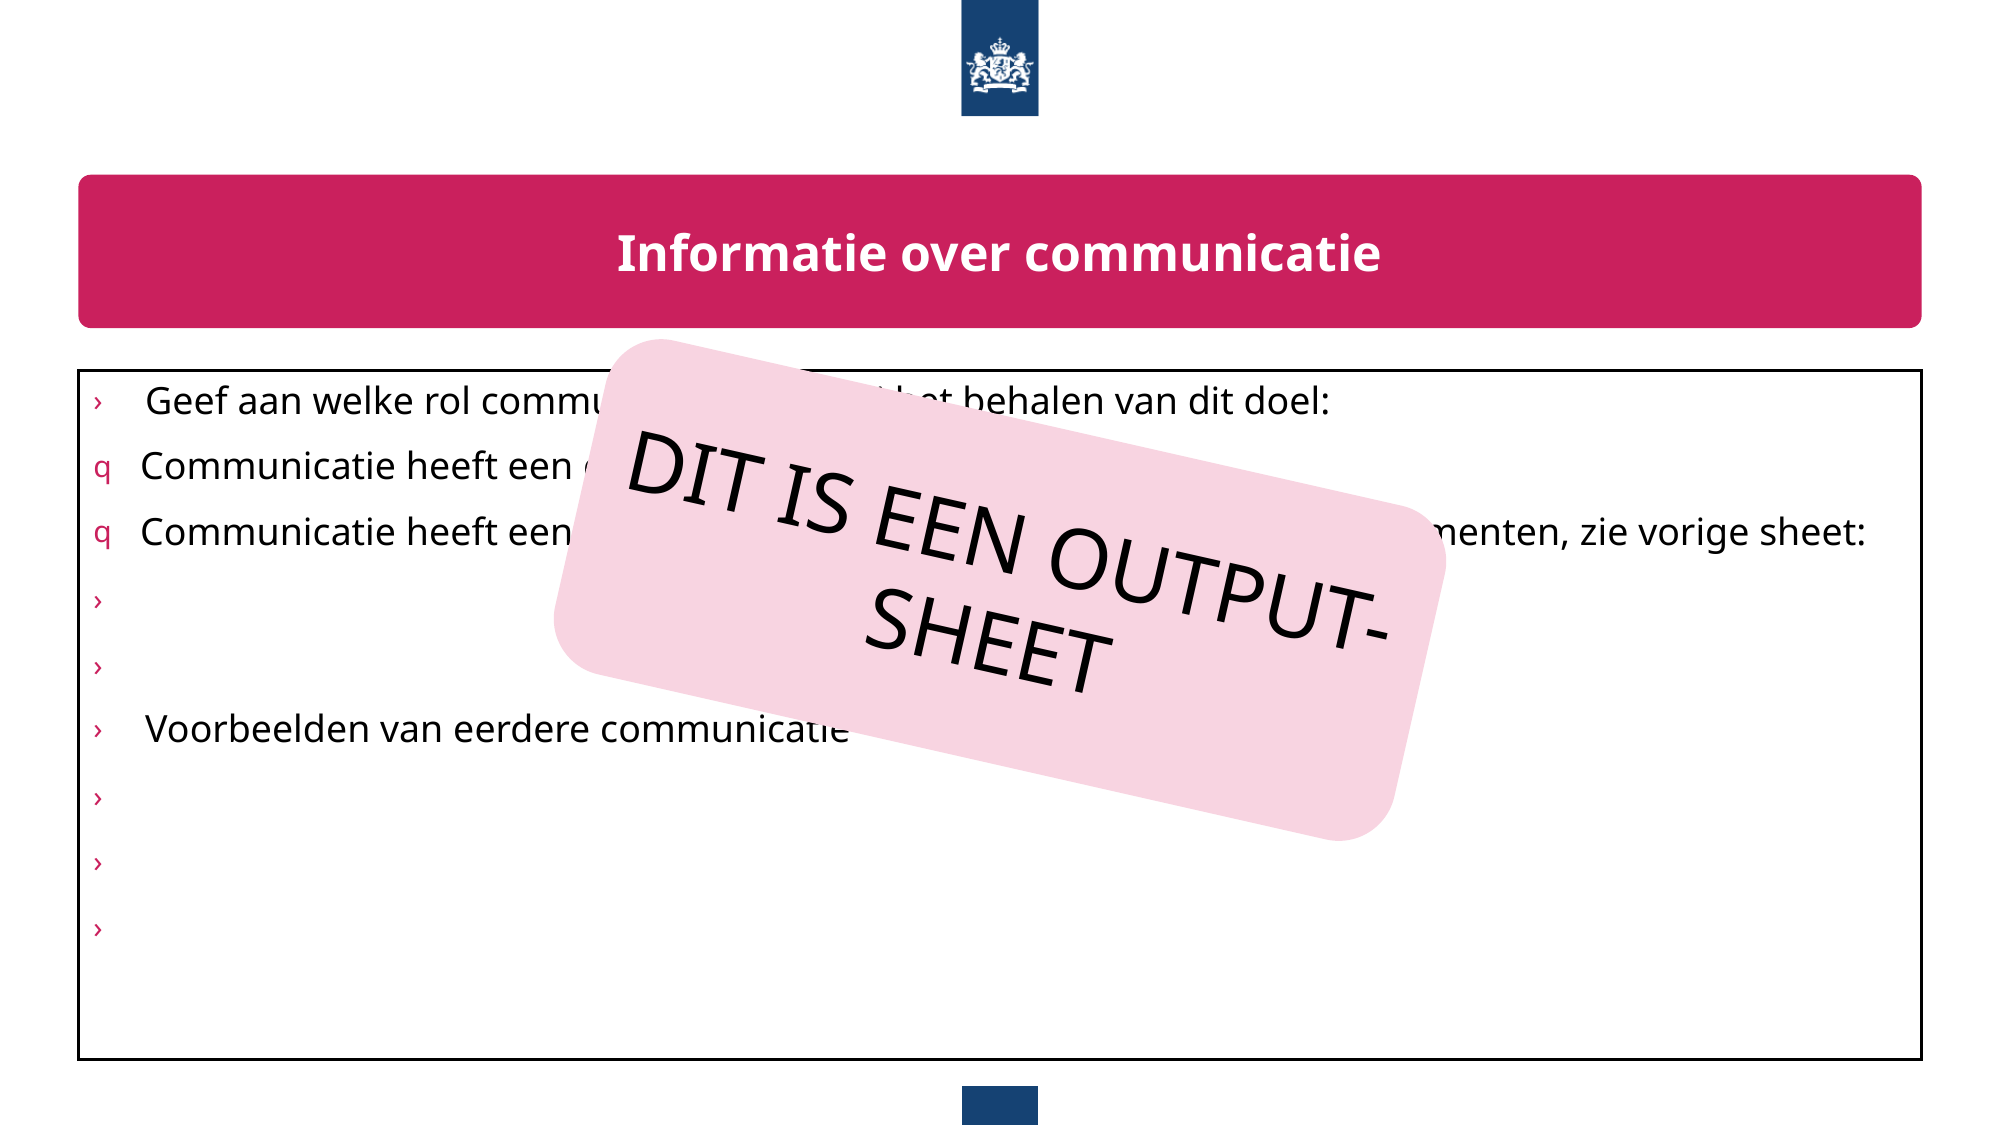

Informatie over communicatie
Geef aan welke rol communicatie heeft bij het behalen van dit doel:
Communicatie heeft een centrale rol
Communicatie heeft een ondersteunende rol, naast andere beleidsinstrumenten, zie vorige sheet:
Voorbeelden van eerdere communicatie
DIT IS EEN OUTPUT-SHEET